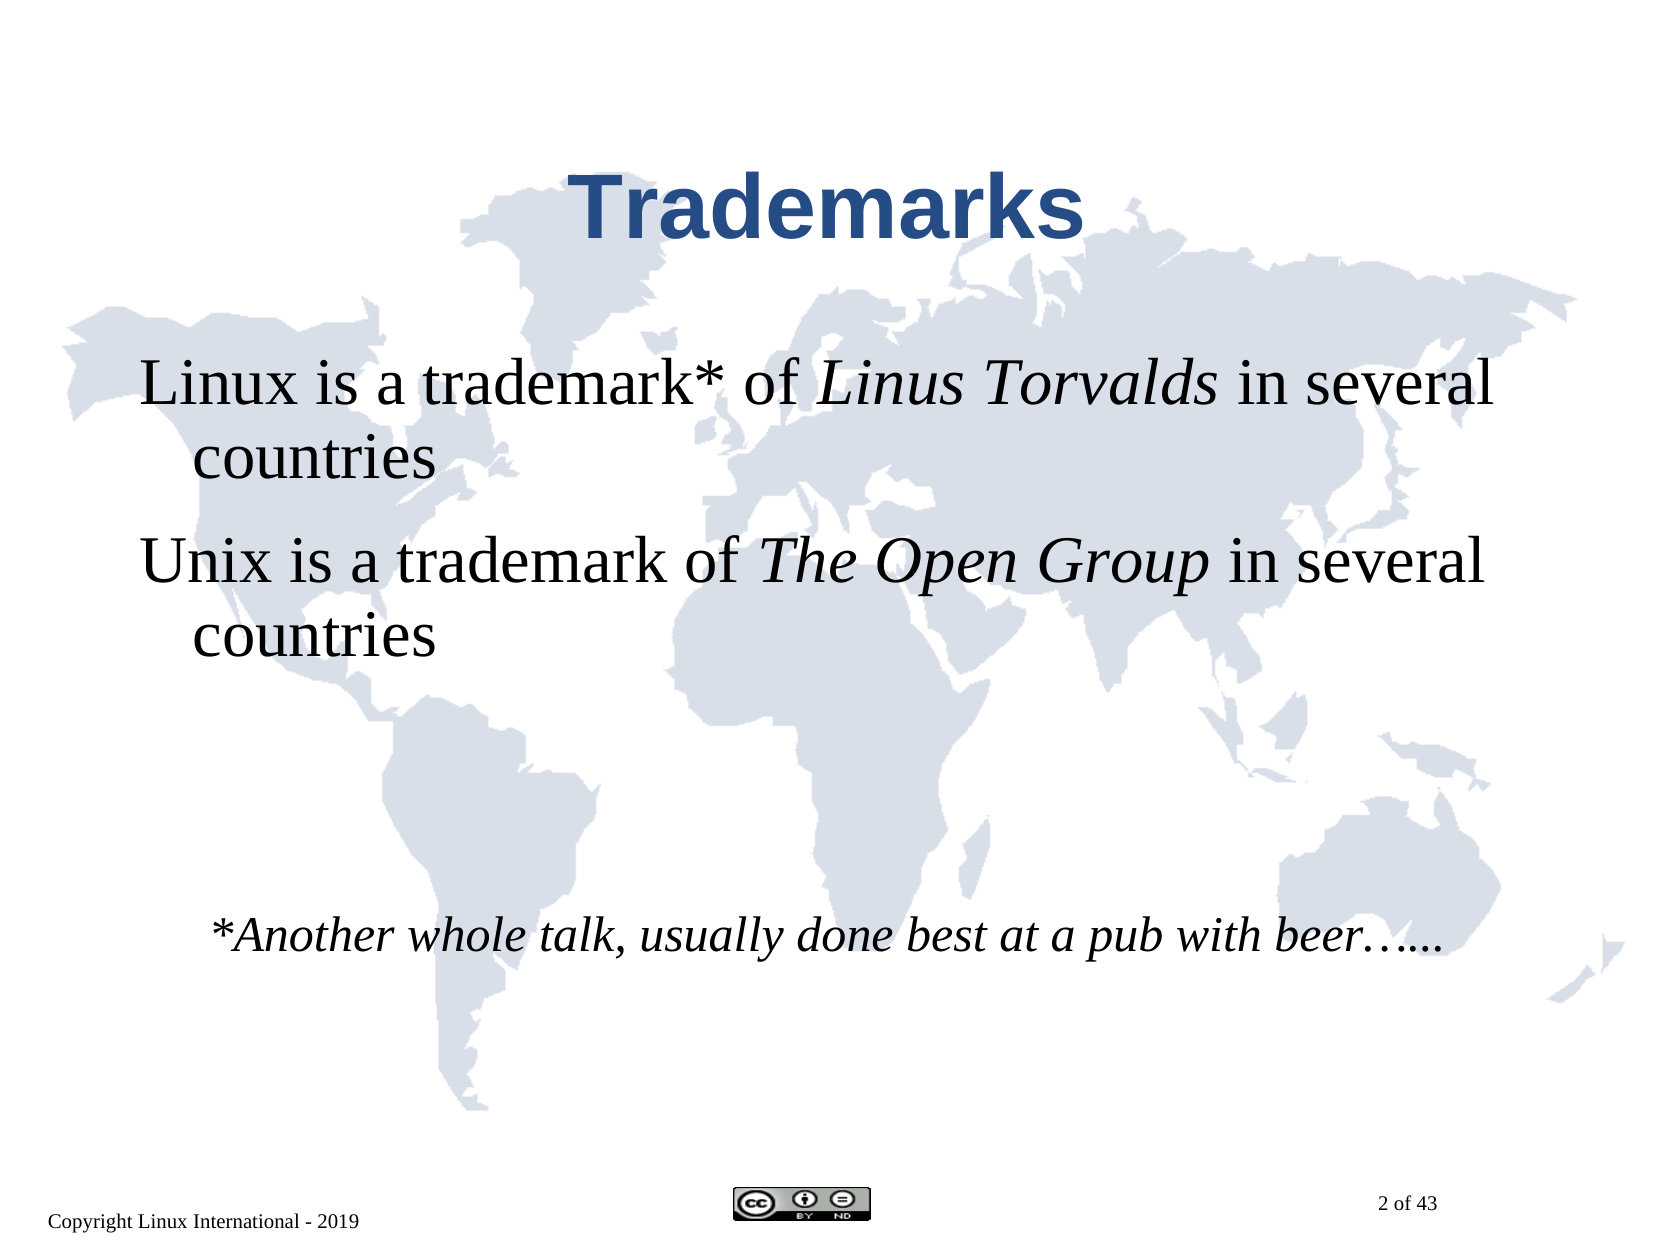

# Trademarks
Linux is a trademark* of Linus Torvalds in several countries
Unix is a trademark of The Open Group in several countries
*Another whole talk, usually done best at a pub with beer…...